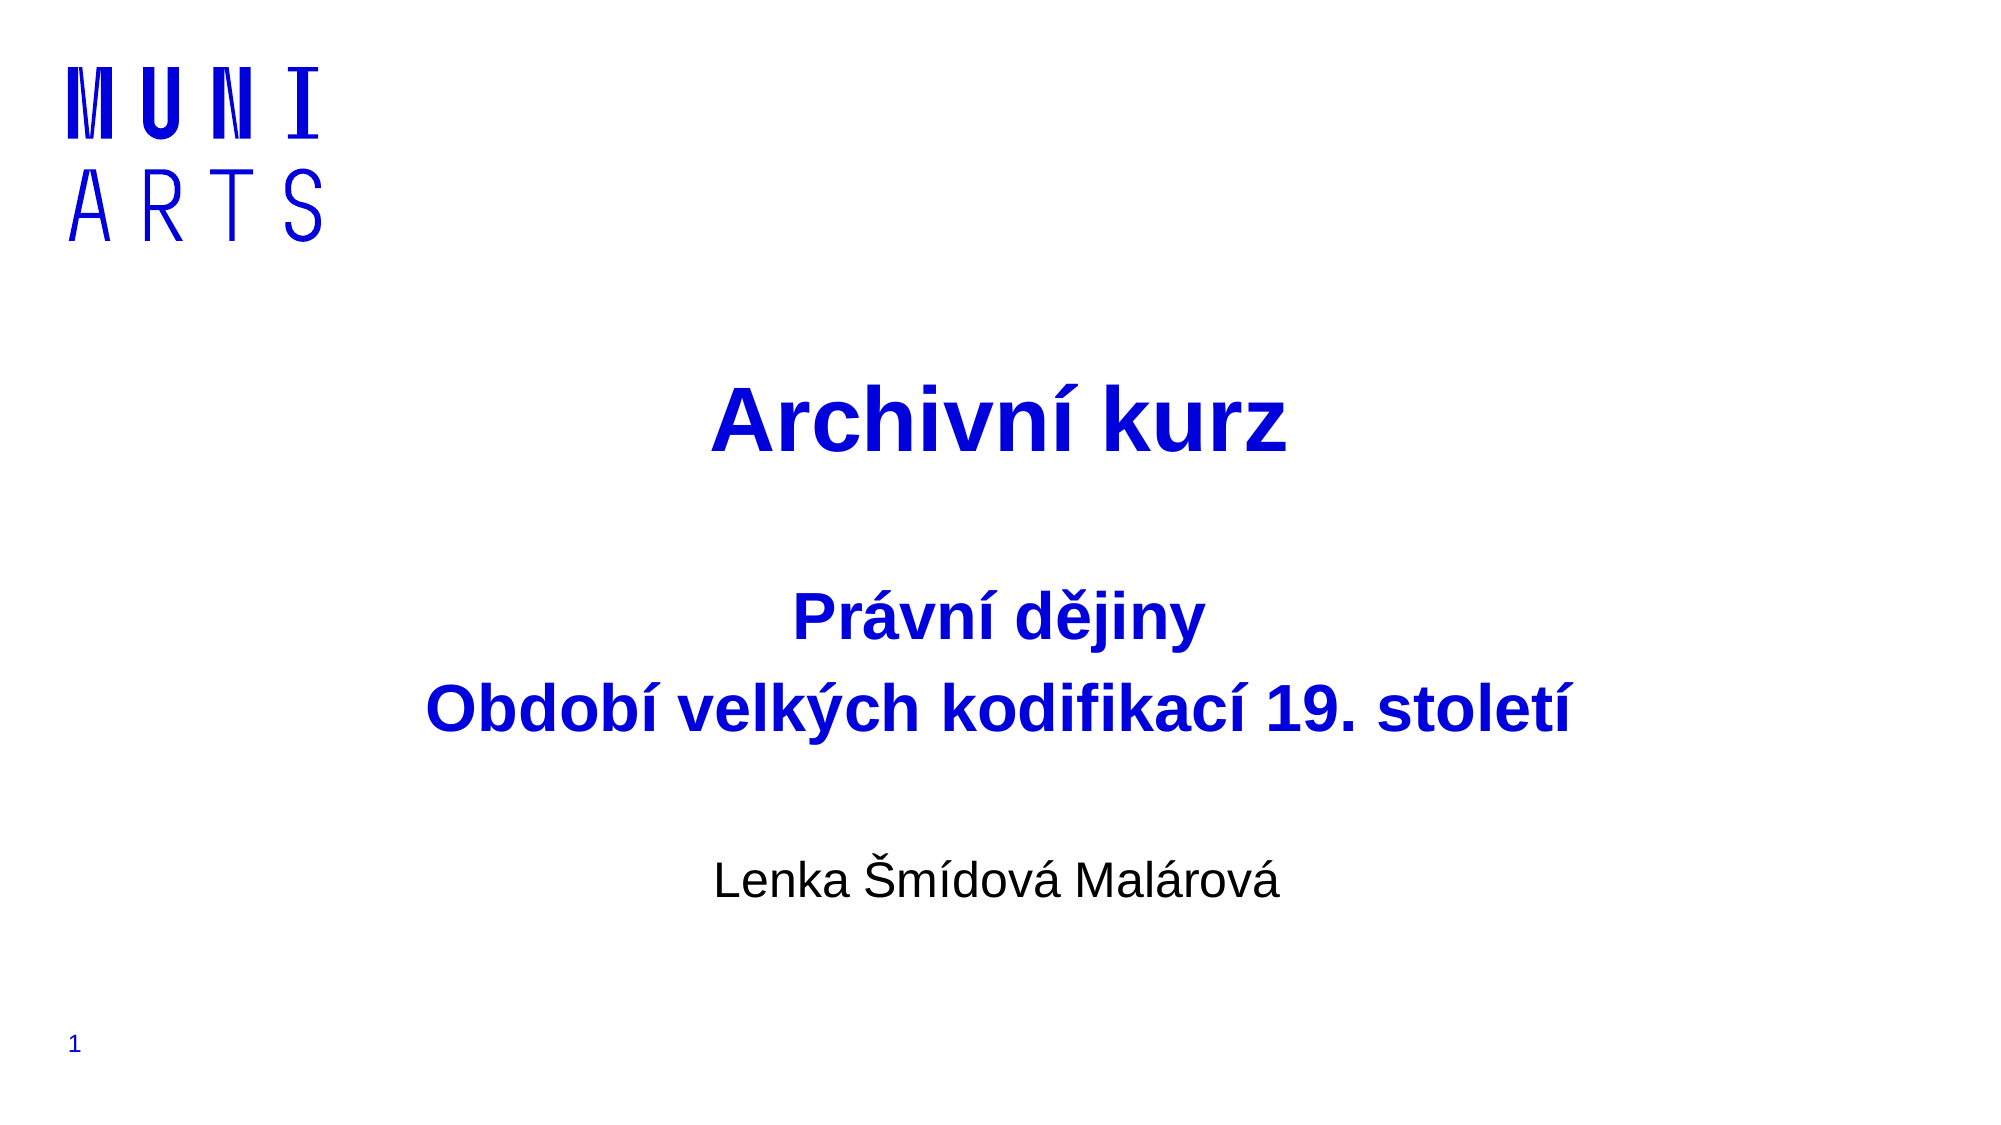

# Archivní kurz Právní dějiny Období velkých kodifikací 19. století
Lenka Šmídová Malárová